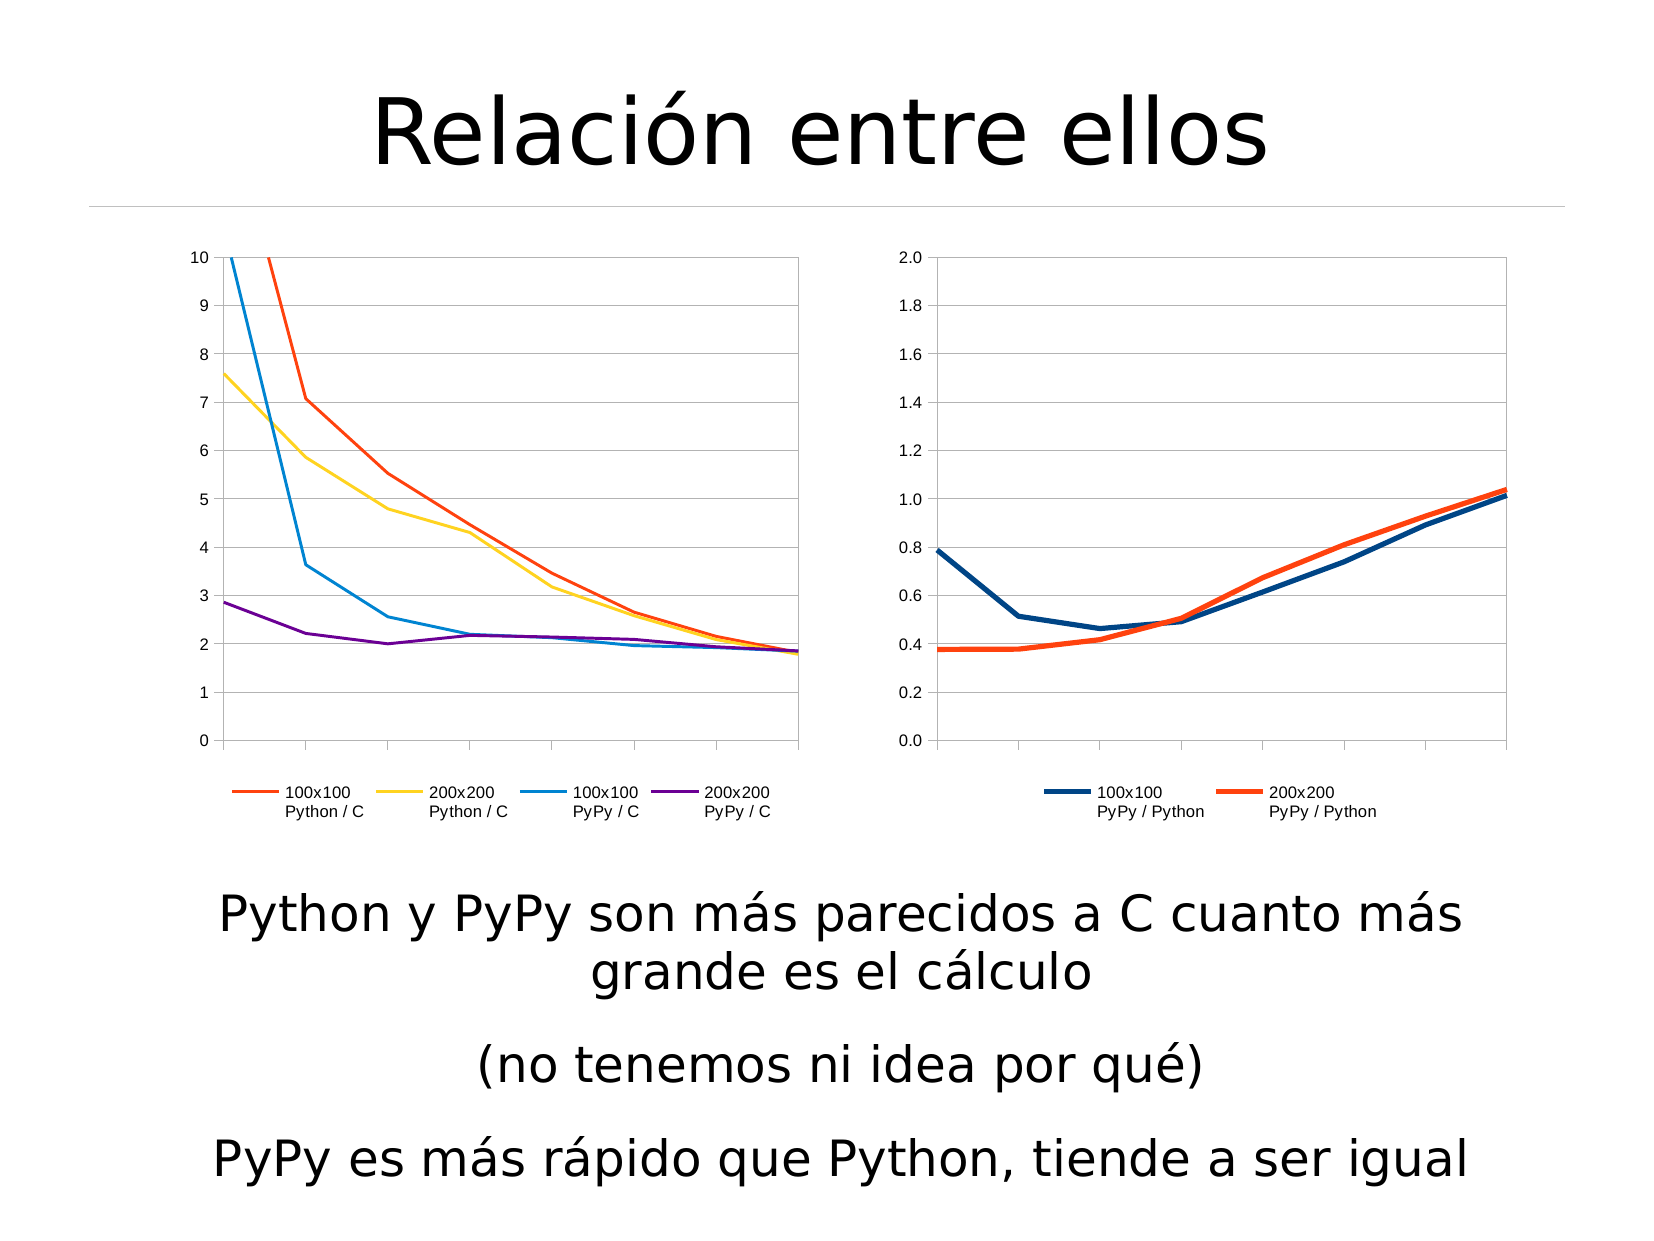

# Relación entre ellos
### Chart
| Category | 100x100
Python / C | 200x200
Python / C | 100x100
PyPy / C | 200x200
PyPy / C |
|---|---|---|---|---|
| 1 | 13.5029239766082 | 7.5958904109589 | 10.6432748538012 | 2.85958904109589 |
| 2 | 7.07581227436823 | 5.86080586080586 | 3.63537906137184 | 2.2134404057481 |
| 3 | 5.52987352812909 | 4.79447974583002 | 2.55865678150894 | 1.99861000794281 |
| 4 | 4.46601337688599 | 4.3021076830941 | 2.19474257271737 | 2.1737534532388 |
| 5 | 3.46112942677869 | 3.17592945057734 | 2.12586408593002 | 2.13843420885674 |
| 6 | 2.65399673735726 | 2.58073441638009 | 1.96182707993475 | 2.08958852128543 |
| 7 | 2.15294397186713 | 2.08584432429951 | 1.92073373568408 | 1.93706624424624 |
| 8 | 1.82047654602376 | 1.78184232575051 | 1.84700226614794 | 1.85211771029293 |
### Chart
| Category | 100x100
PyPy / Python | 200x200
PyPy / Python |
|---|---|---|
| 1 | 0.788220008661758 | 0.376465284039675 |
| 2 | 0.513775510204082 | 0.377668269230769 |
| 3 | 0.462697160883281 | 0.416856492027335 |
| 4 | 0.491432153803288 | 0.50527639319233 |
| 5 | 0.614211092333692 | 0.673325475938393 |
| 6 | 0.739197246296638 | 0.809687547863379 |
| 7 | 0.892142926514864 | 0.928672490885327 |
| 8 | 1.0145707563122 | 1.03943973242011 |Python y PyPy son más parecidos a C cuanto más grande es el cálculo
(no tenemos ni idea por qué)
PyPy es más rápido que Python, tiende a ser igual